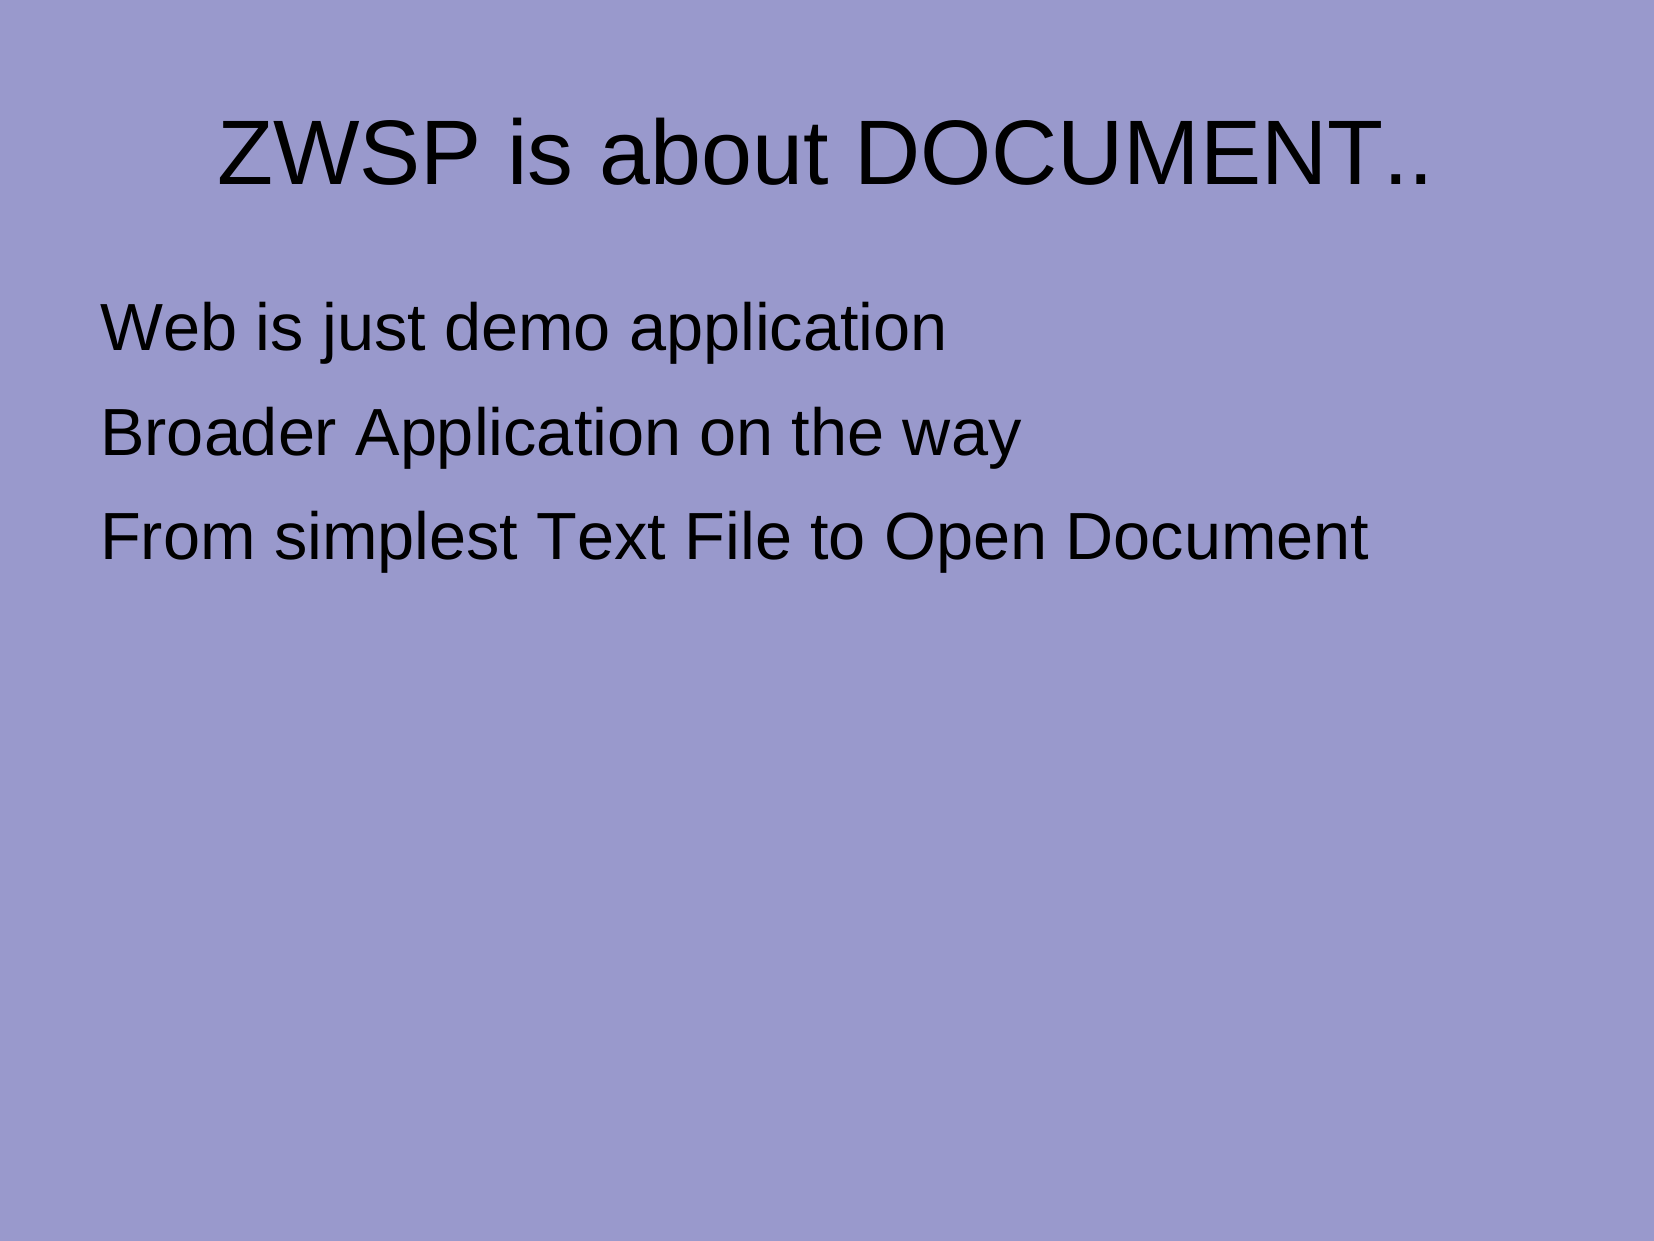

# ZWSP is about DOCUMENT..
Web is just demo application
Broader Application on the way
From simplest Text File to Open Document